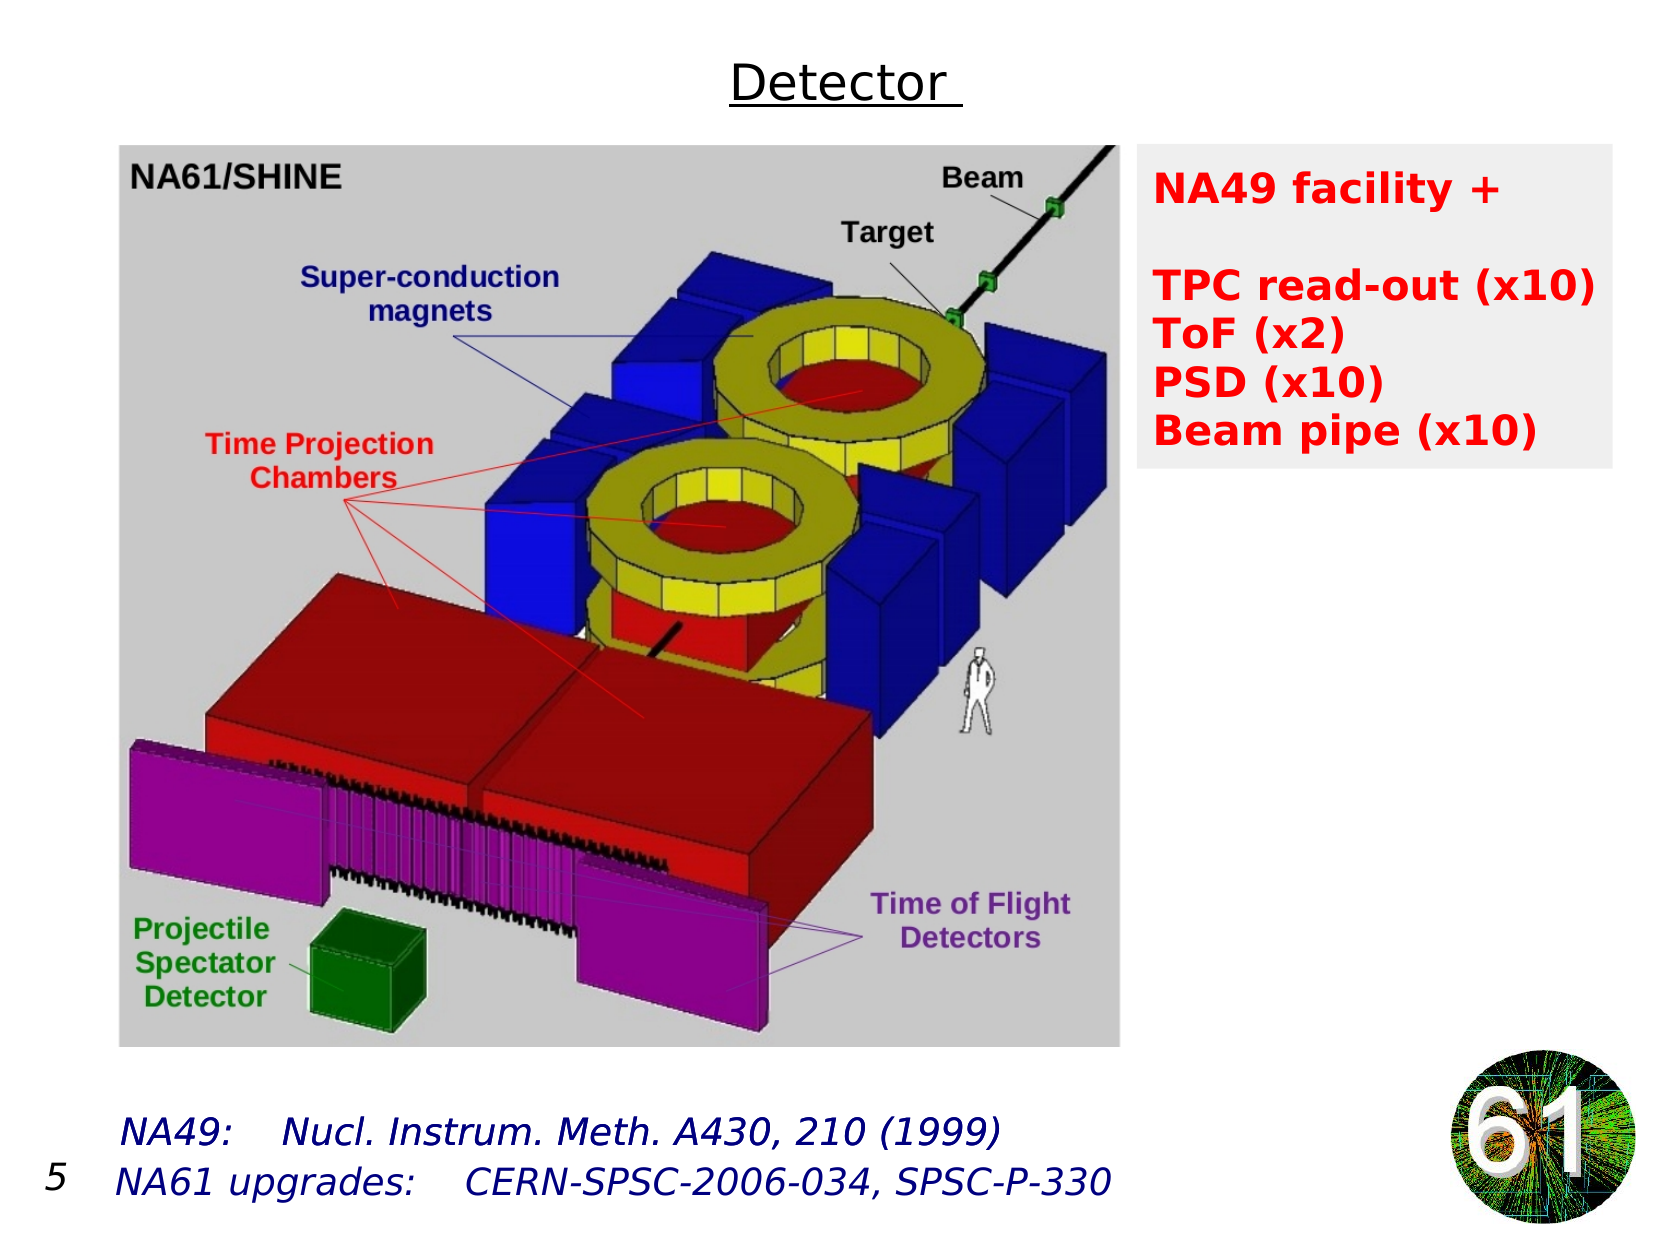

Detector
NA49 facility +
TPC read-out (x10)
ToF (x2)
PSD (x10)
Beam pipe (x10)
NA49: Nucl. Instrum. Meth. A430, 210 (1999)
NA49: Nucl. Instrum. Meth. A430, 210 (1999)
 NA61 upgrades: CERN-SPSC-2006-034, SPSC-P-330